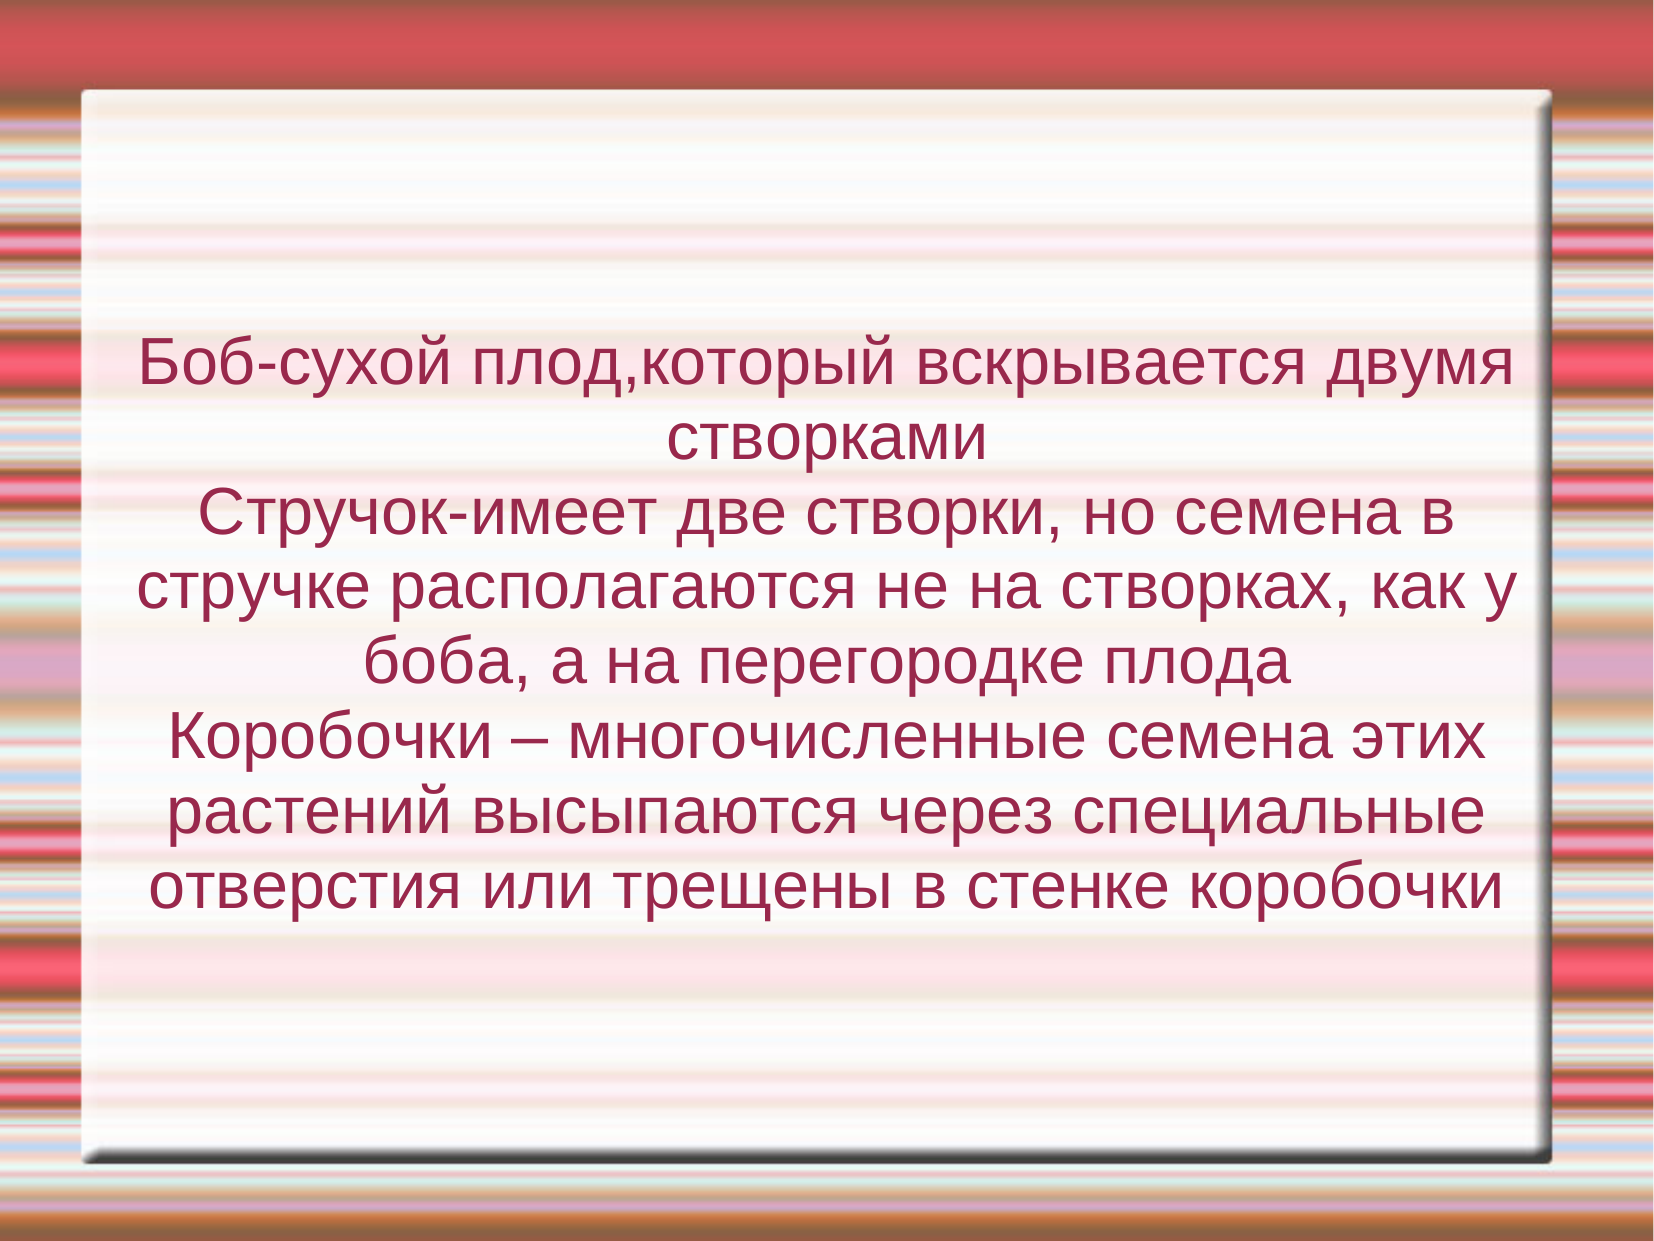

# Боб-сухой плод,который вскрывается двумя створками
Стручок-имеет две створки, но семена в стручке располагаются не на створках, как у боба, а на перегородке плода
Коробочки – многочисленные семена этих растений высыпаются через специальные отверстия или трещены в стенке коробочки